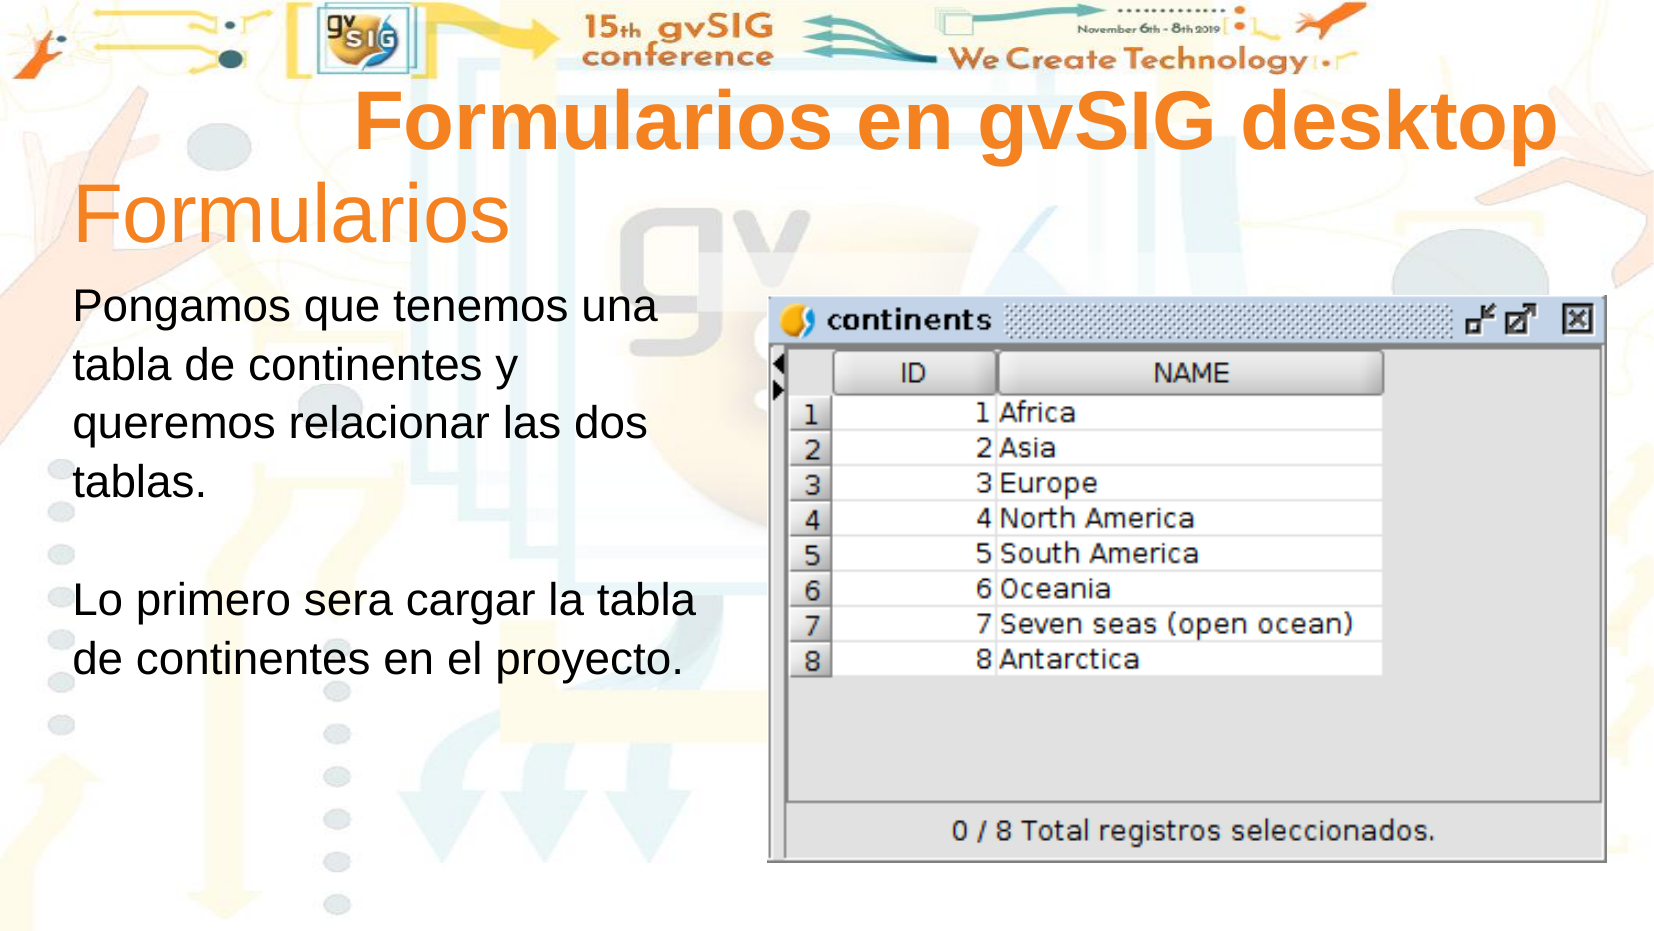

# Formularios en gvSIG desktop
Formularios
Pongamos que tenemos una tabla de continentes y queremos relacionar las dos tablas.
Lo primero sera cargar la tabla de continentes en el proyecto.